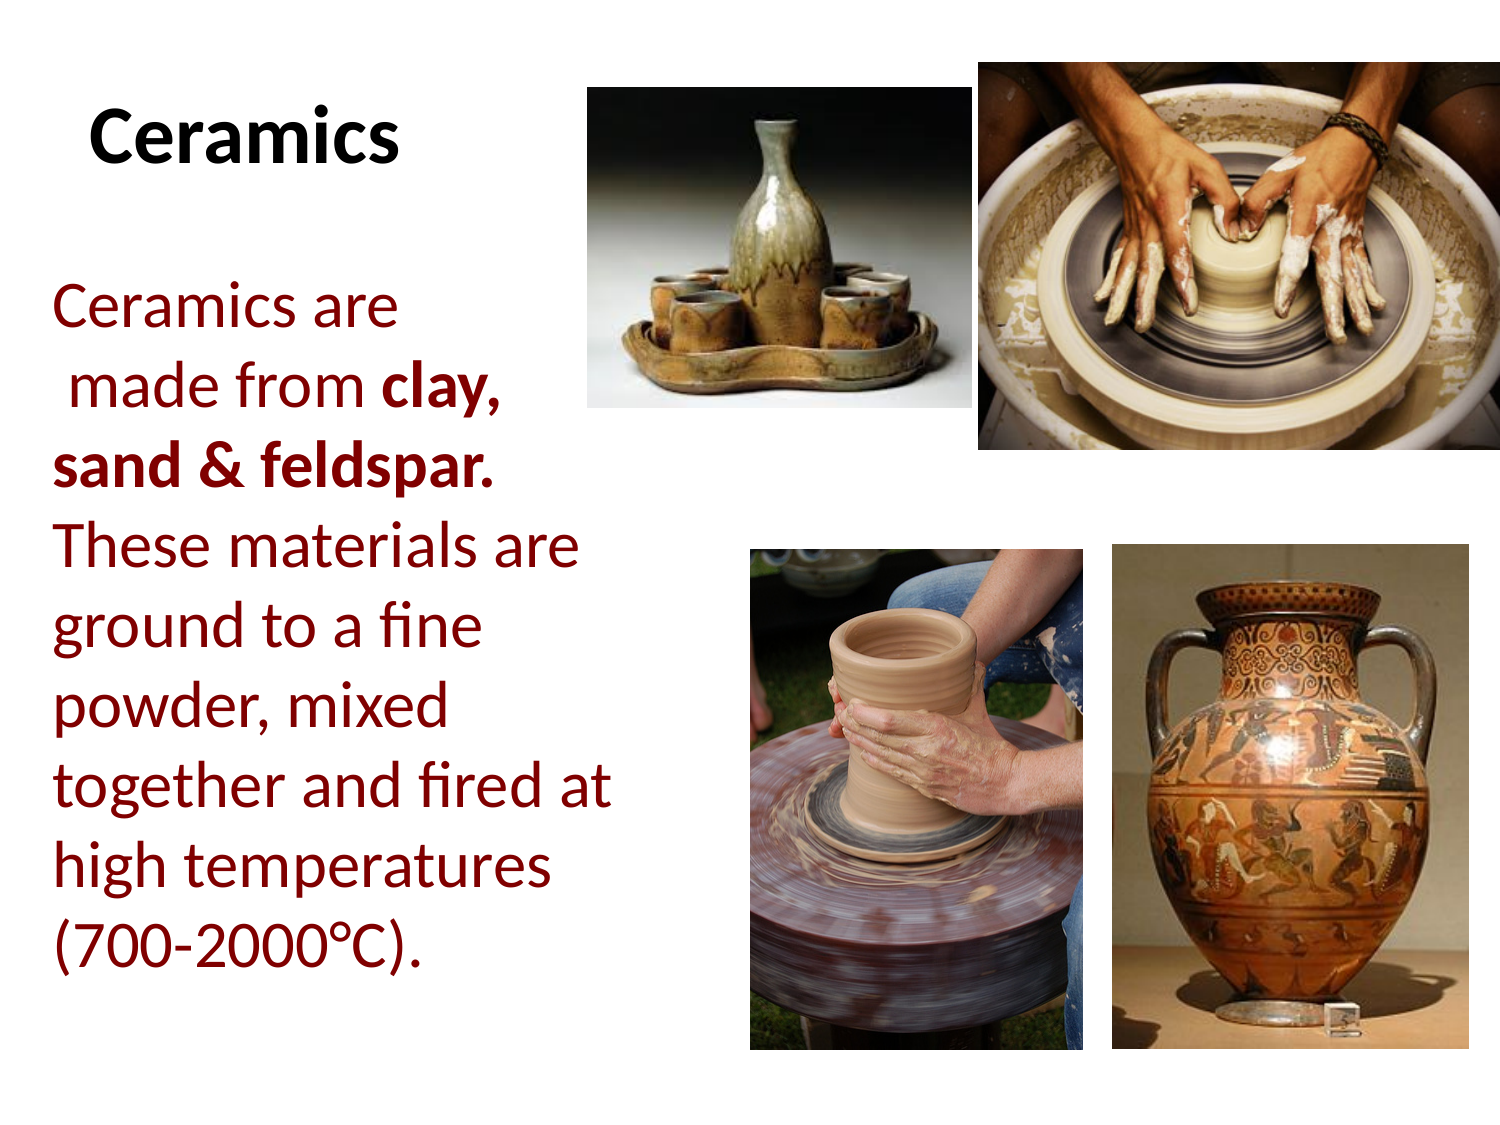

Ceramics
Ceramics are
 made from clay, sand & feldspar.
These materials are ground to a fine powder, mixed together and fired at high temperatures (700-2000°C).